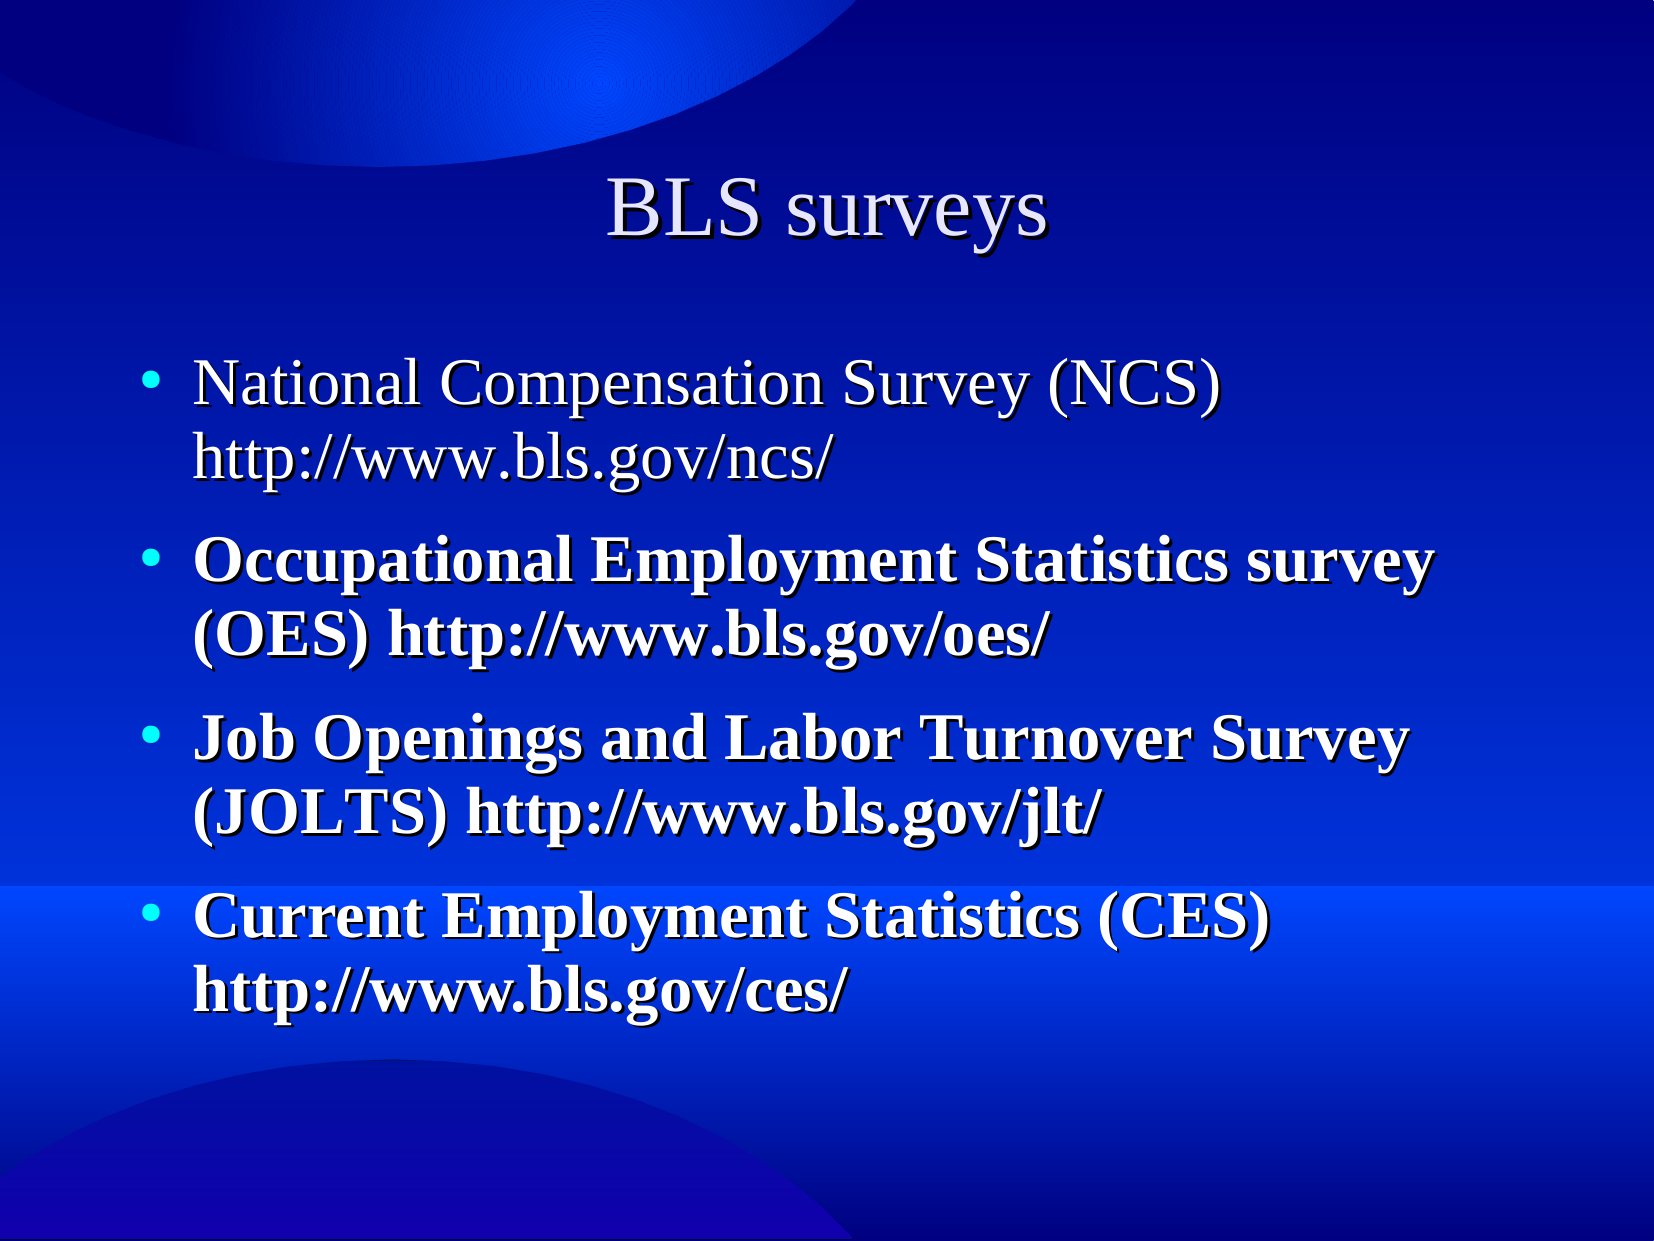

# BLS surveys
National Compensation Survey (NCS) http://www.bls.gov/ncs/
Occupational Employment Statistics survey (OES) http://www.bls.gov/oes/
Job Openings and Labor Turnover Survey (JOLTS) http://www.bls.gov/jlt/
Current Employment Statistics (CES) http://www.bls.gov/ces/